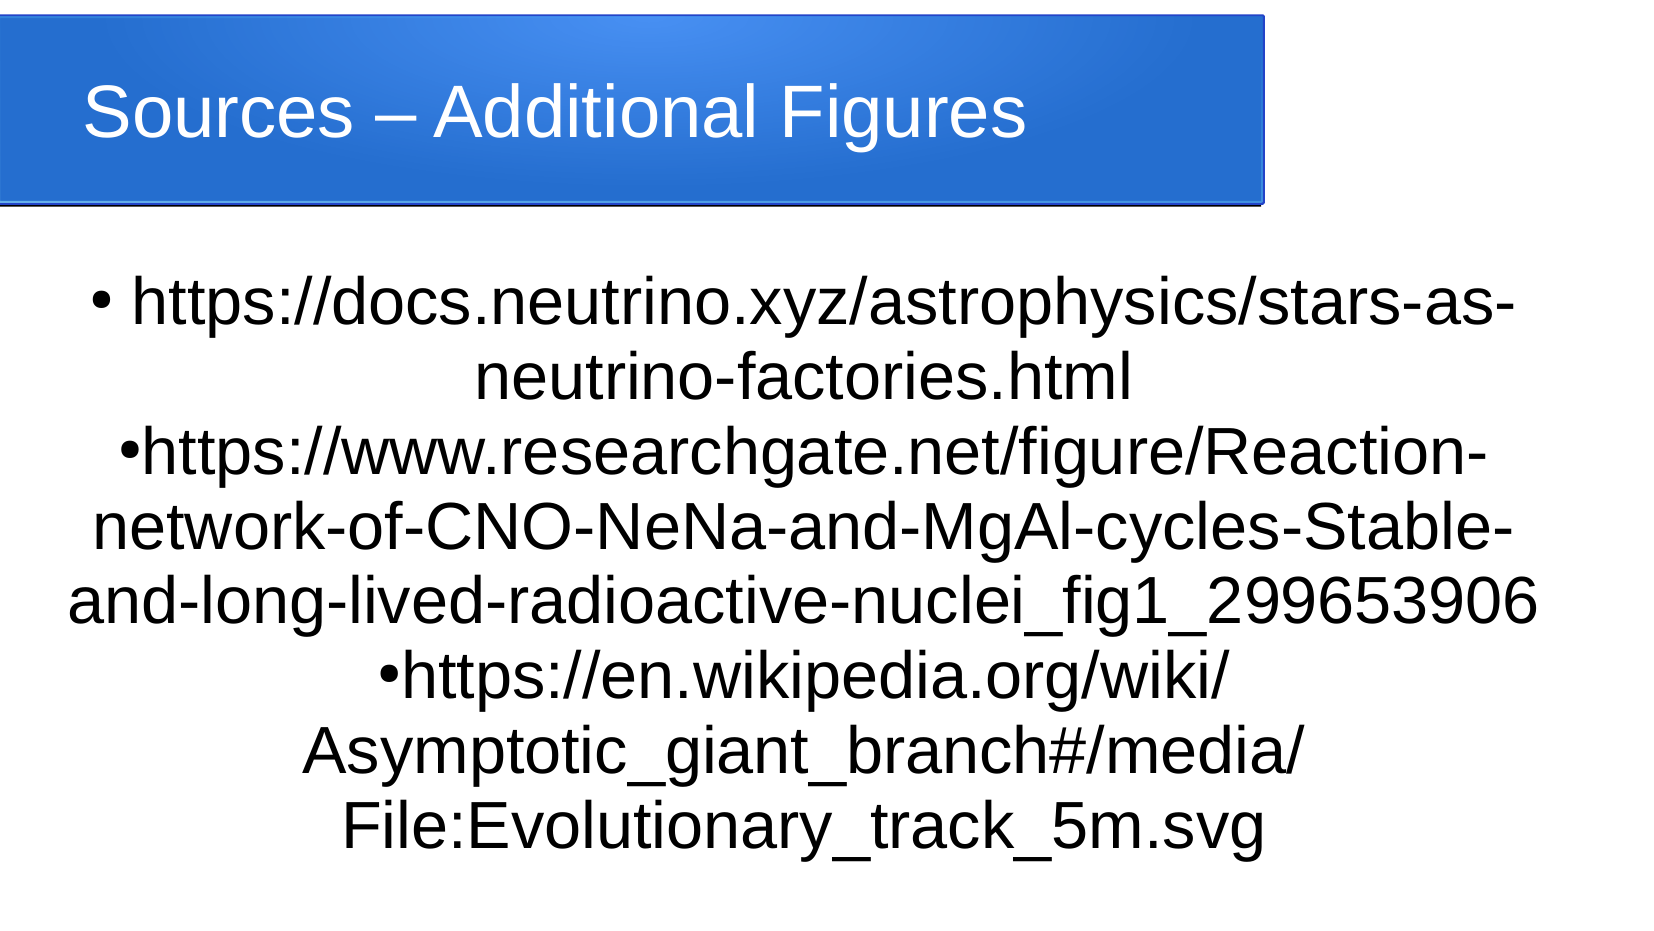

# Sources – Additional Figures
 https://docs.neutrino.xyz/astrophysics/stars-as-neutrino-factories.html
https://www.researchgate.net/figure/Reaction-network-of-CNO-NeNa-and-MgAl-cycles-Stable-and-long-lived-radioactive-nuclei_fig1_299653906
https://en.wikipedia.org/wiki/Asymptotic_giant_branch#/media/File:Evolutionary_track_5m.svg